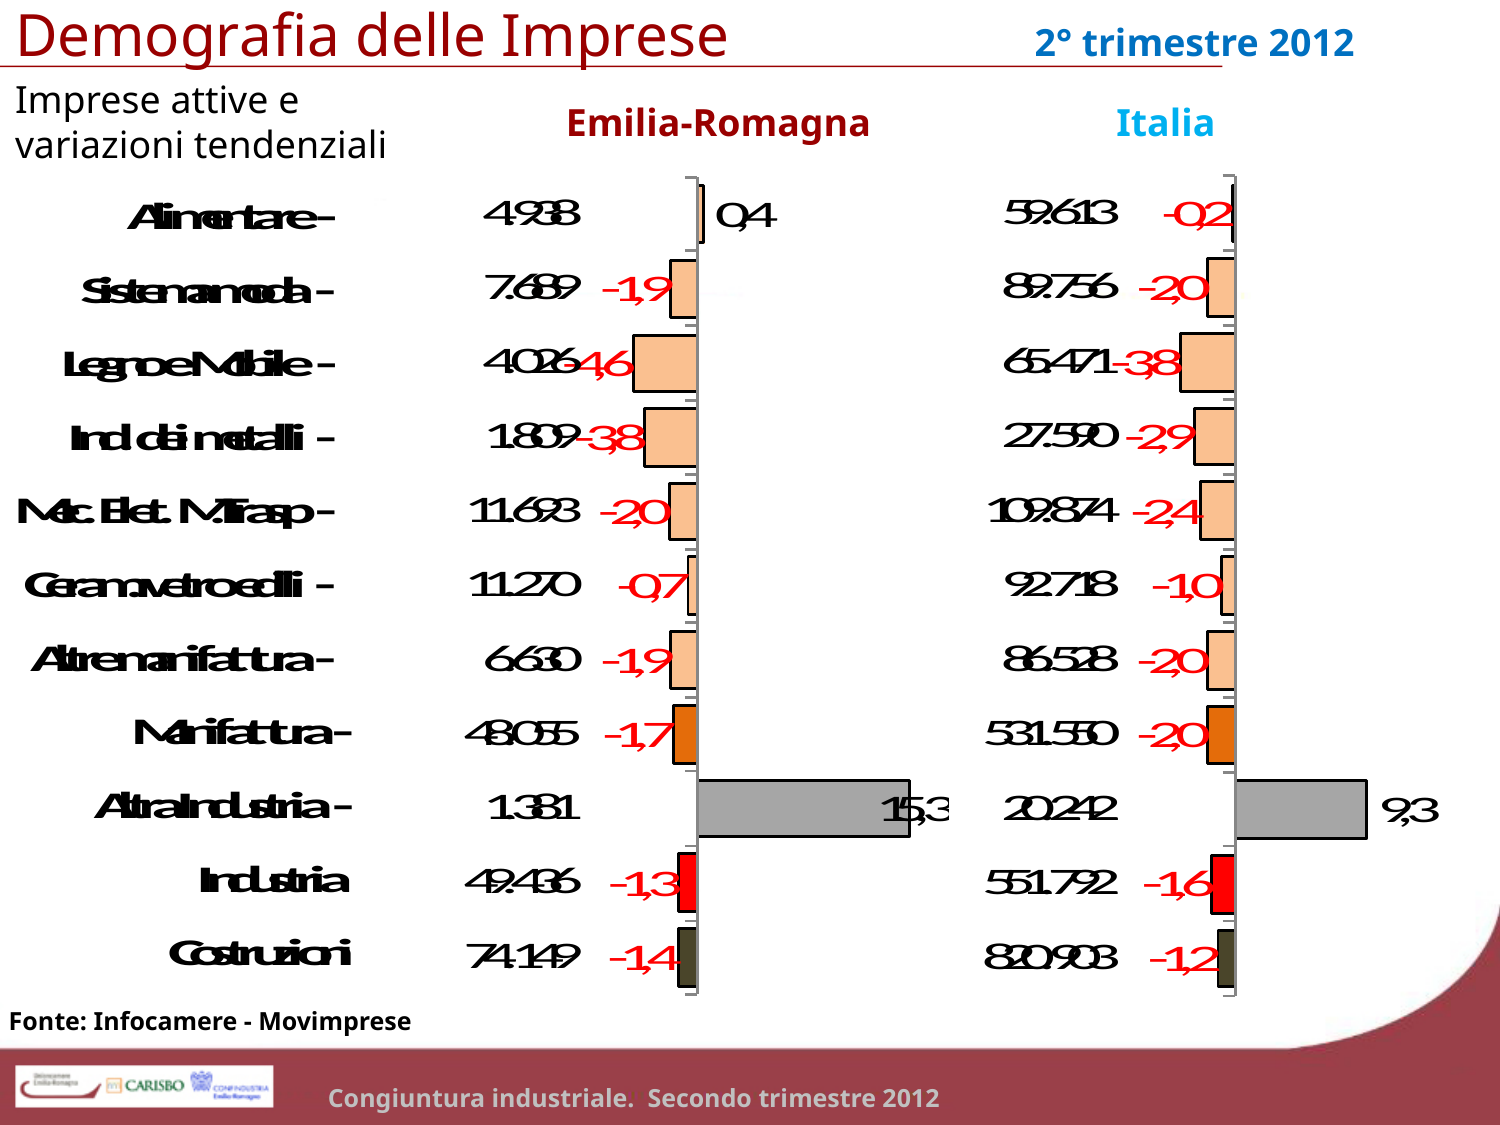

Demografia delle Imprese
2° trimestre 2012
Imprese attive e
variazioni tendenziali
Emilia-Romagna
Italia
Fonte: Infocamere - Movimprese
Congiuntura industriale. Secondo trimestre 2012